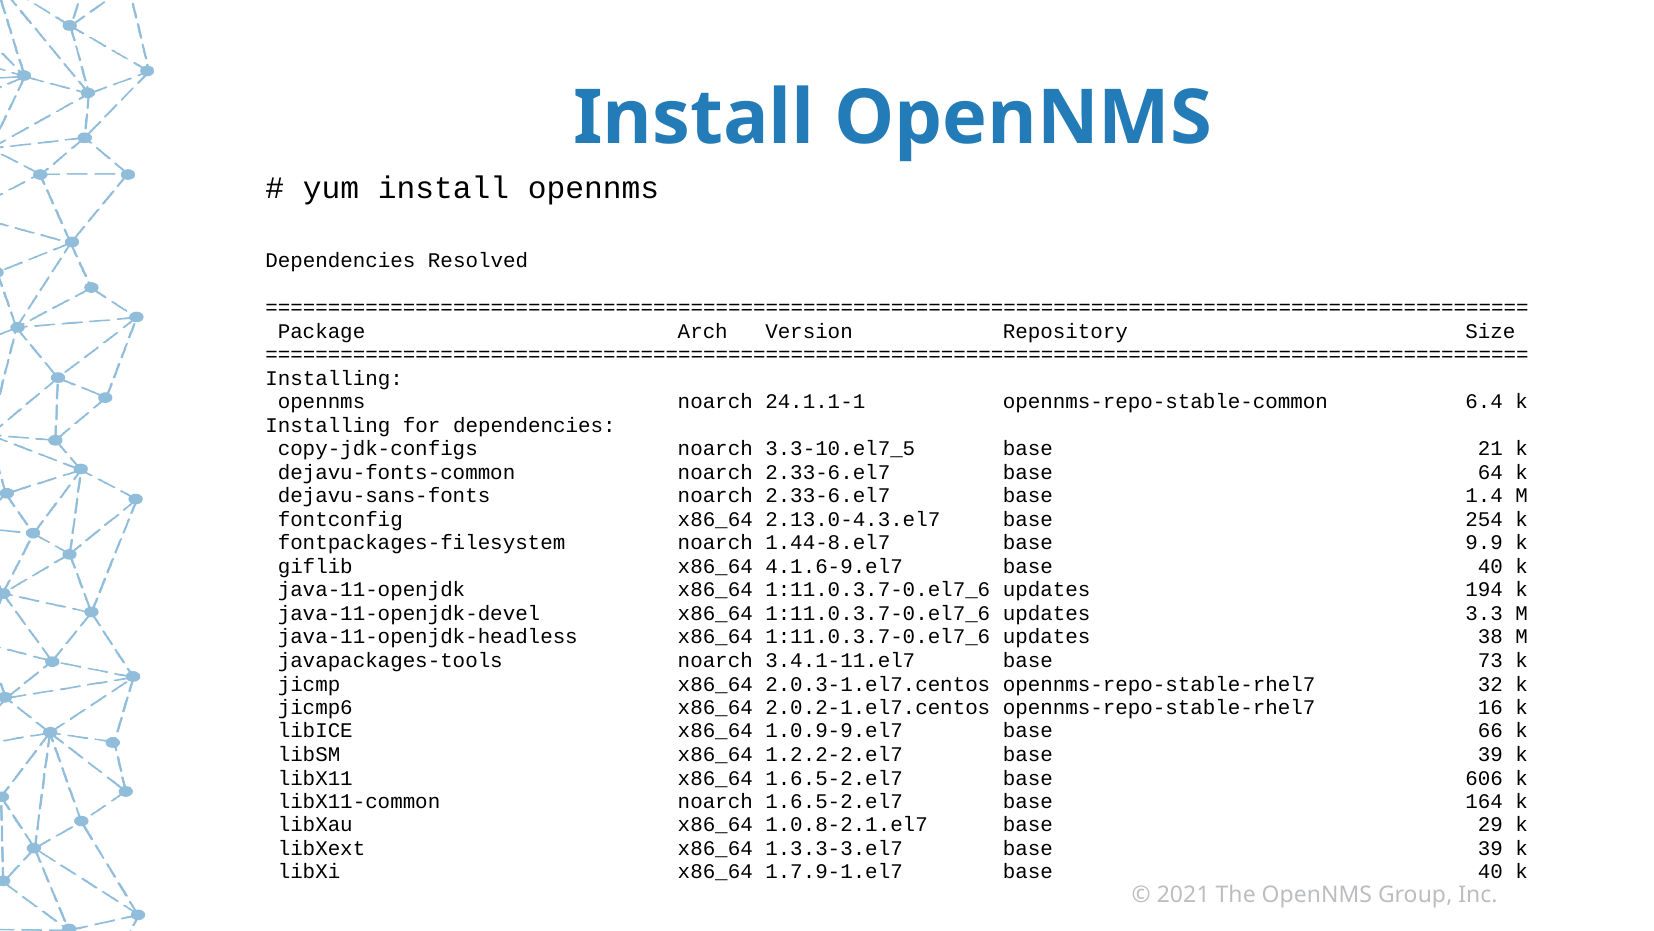

# Install OpenNMS
# yum install opennms
Dependencies Resolved
=====================================================================================================
 Package Arch Version Repository Size
=====================================================================================================
Installing:
 opennms noarch 24.1.1-1 opennms-repo-stable-common 6.4 k
Installing for dependencies:
 copy-jdk-configs noarch 3.3-10.el7_5 base 21 k
 dejavu-fonts-common noarch 2.33-6.el7 base 64 k
 dejavu-sans-fonts noarch 2.33-6.el7 base 1.4 M
 fontconfig x86_64 2.13.0-4.3.el7 base 254 k
 fontpackages-filesystem noarch 1.44-8.el7 base 9.9 k
 giflib x86_64 4.1.6-9.el7 base 40 k
 java-11-openjdk x86_64 1:11.0.3.7-0.el7_6 updates 194 k
 java-11-openjdk-devel x86_64 1:11.0.3.7-0.el7_6 updates 3.3 M
 java-11-openjdk-headless x86_64 1:11.0.3.7-0.el7_6 updates 38 M
 javapackages-tools noarch 3.4.1-11.el7 base 73 k
 jicmp x86_64 2.0.3-1.el7.centos opennms-repo-stable-rhel7 32 k
 jicmp6 x86_64 2.0.2-1.el7.centos opennms-repo-stable-rhel7 16 k
 libICE x86_64 1.0.9-9.el7 base 66 k
 libSM x86_64 1.2.2-2.el7 base 39 k
 libX11 x86_64 1.6.5-2.el7 base 606 k
 libX11-common noarch 1.6.5-2.el7 base 164 k
 libXau x86_64 1.0.8-2.1.el7 base 29 k
 libXext x86_64 1.3.3-3.el7 base 39 k
 libXi x86_64 1.7.9-1.el7 base 40 k